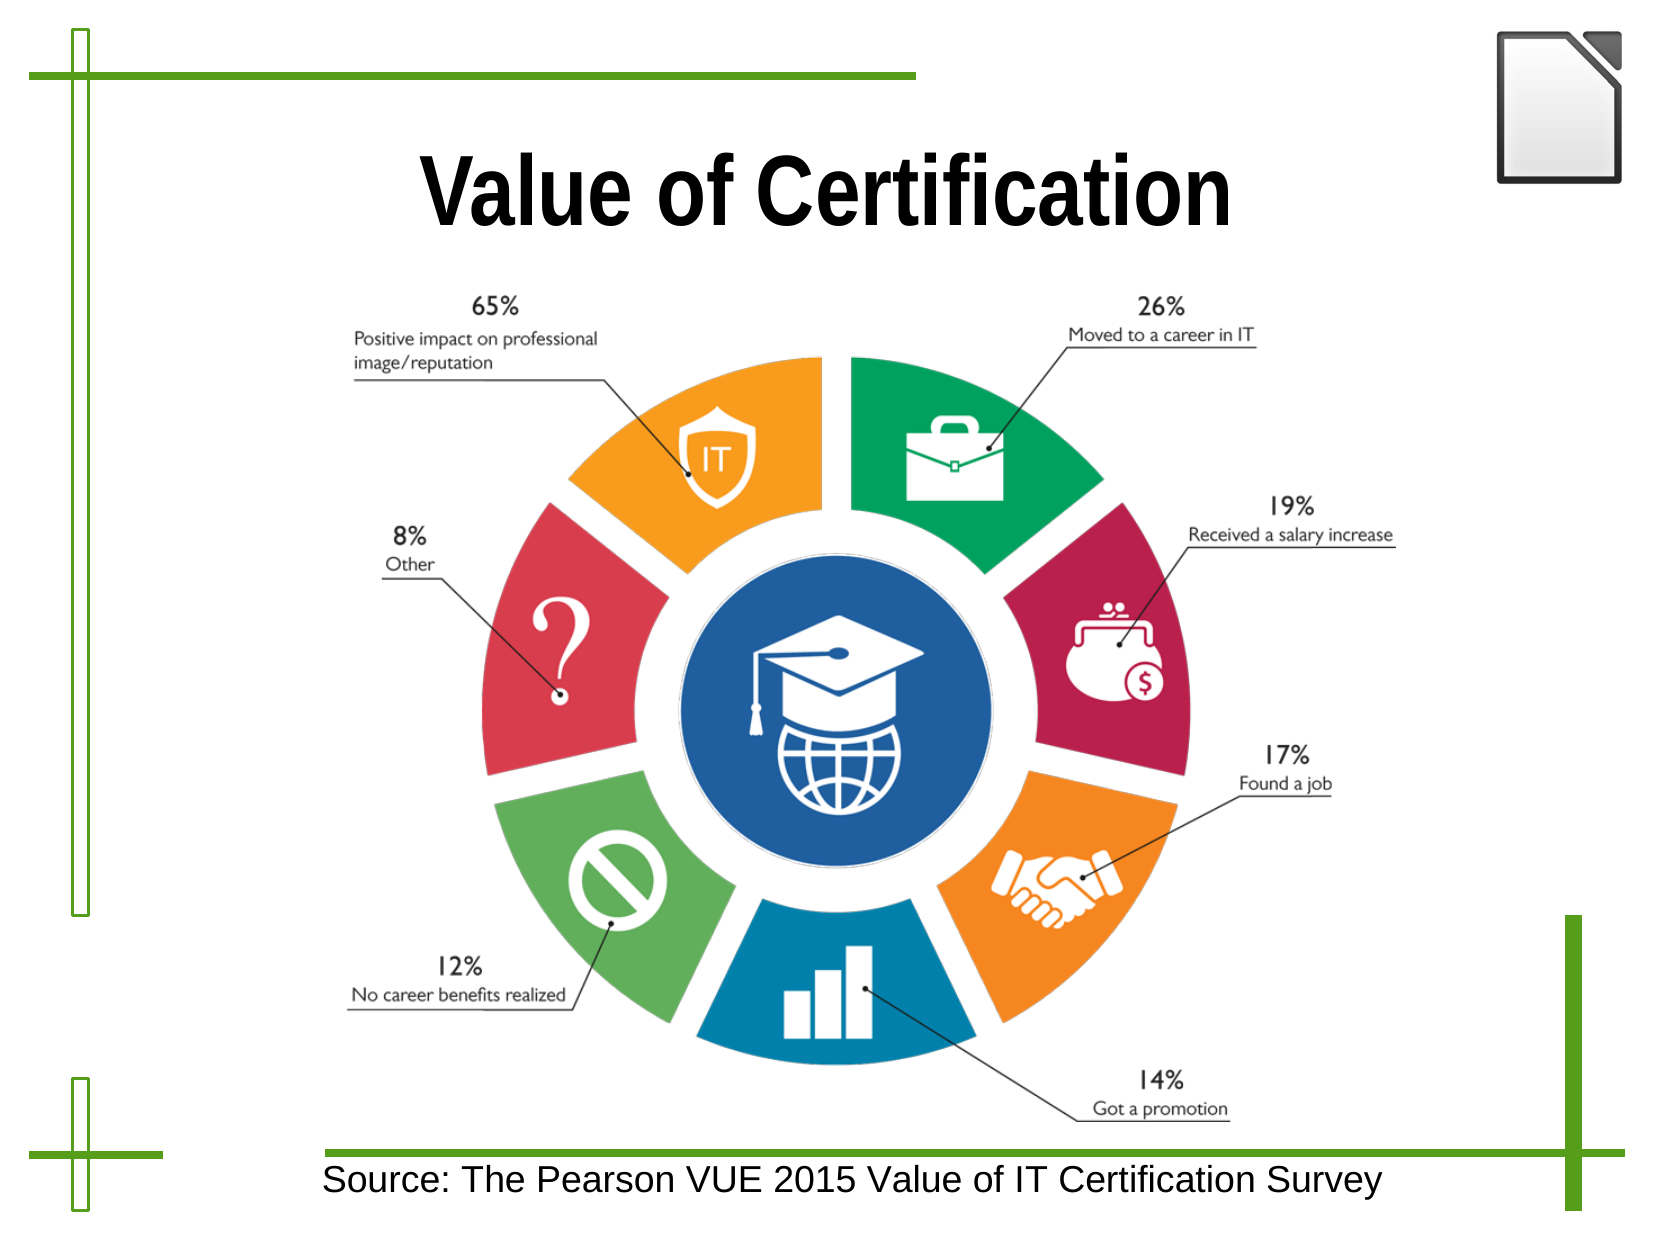

# Value of Certification
Source: The Pearson VUE 2015 Value of IT Certification Survey